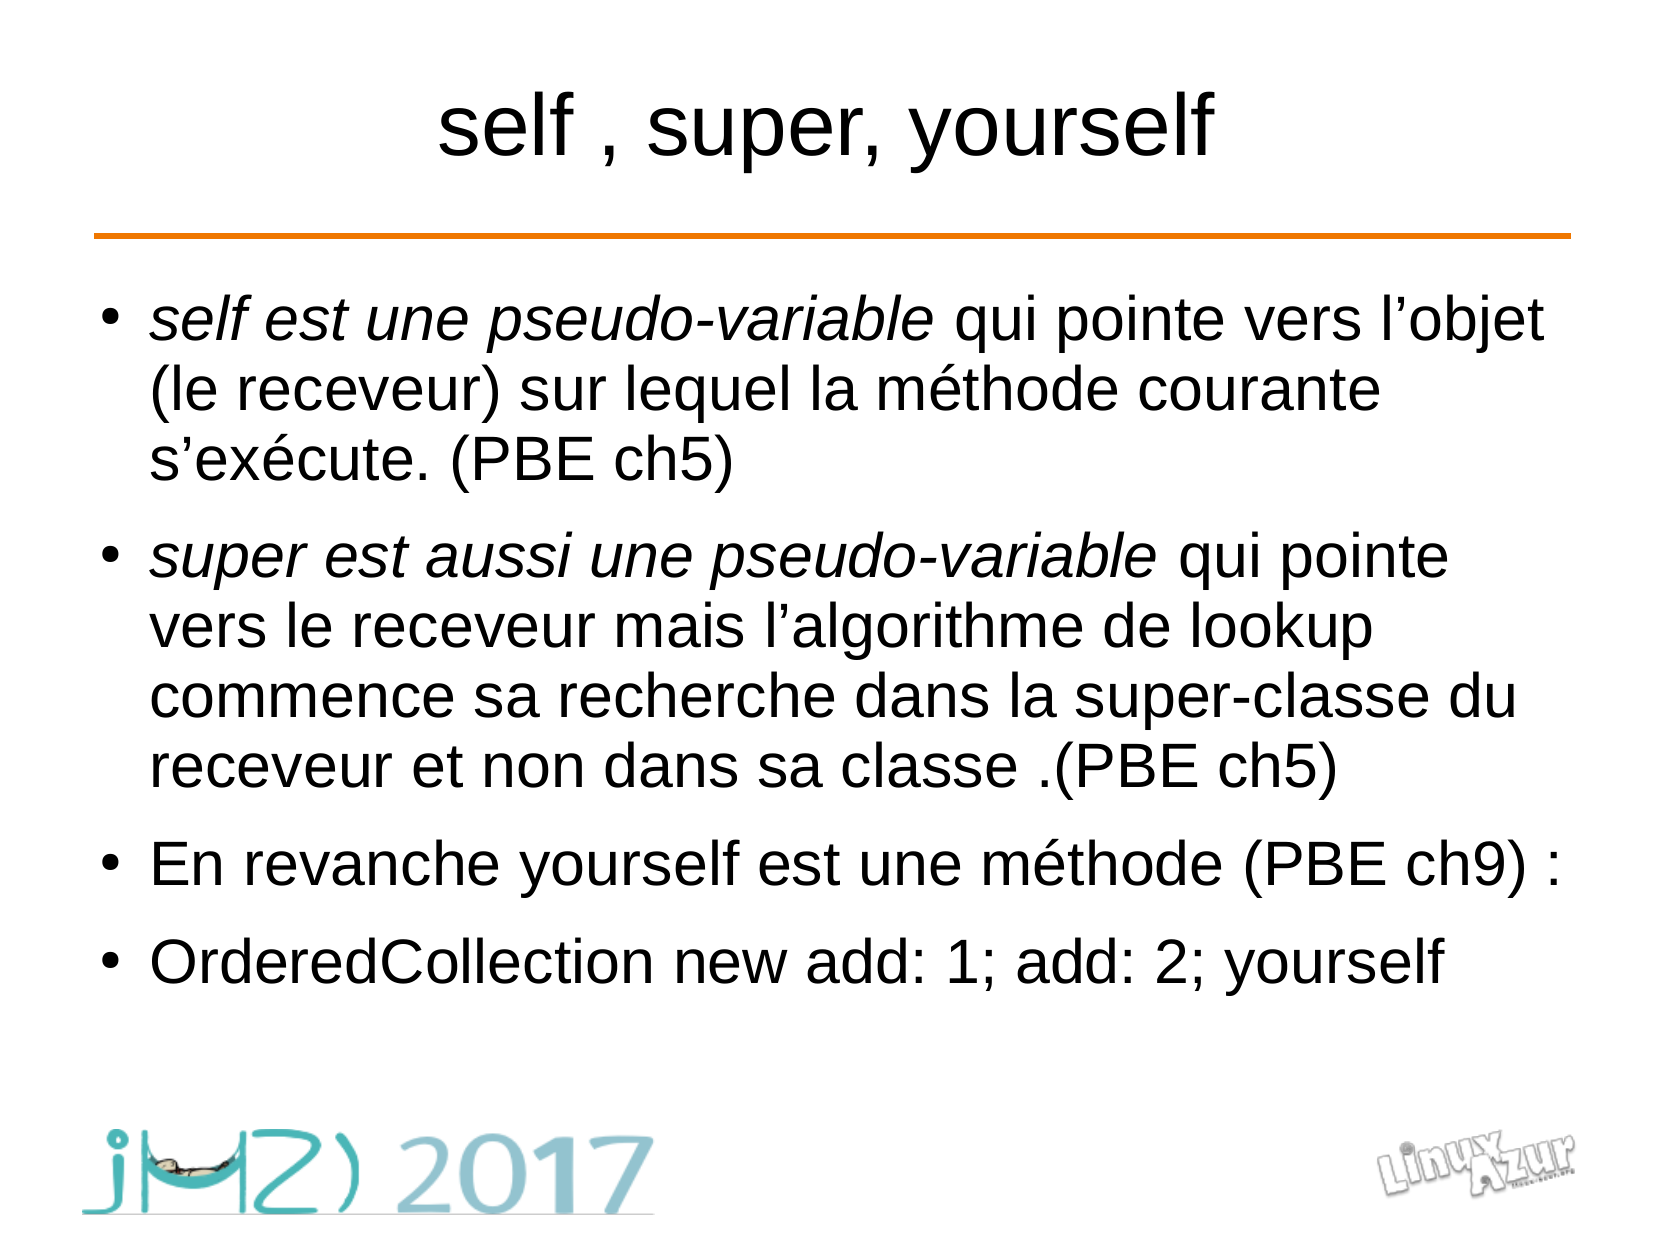

# self , super, yourself
self est une pseudo-variable qui pointe vers l’objet (le receveur) sur lequel la méthode courante s’exécute. (PBE ch5)
super est aussi une pseudo-variable qui pointe vers le receveur mais l’algorithme de lookup commence sa recherche dans la super-classe du receveur et non dans sa classe .(PBE ch5)
En revanche yourself est une méthode (PBE ch9) :
OrderedCollection new add: 1; add: 2; yourself